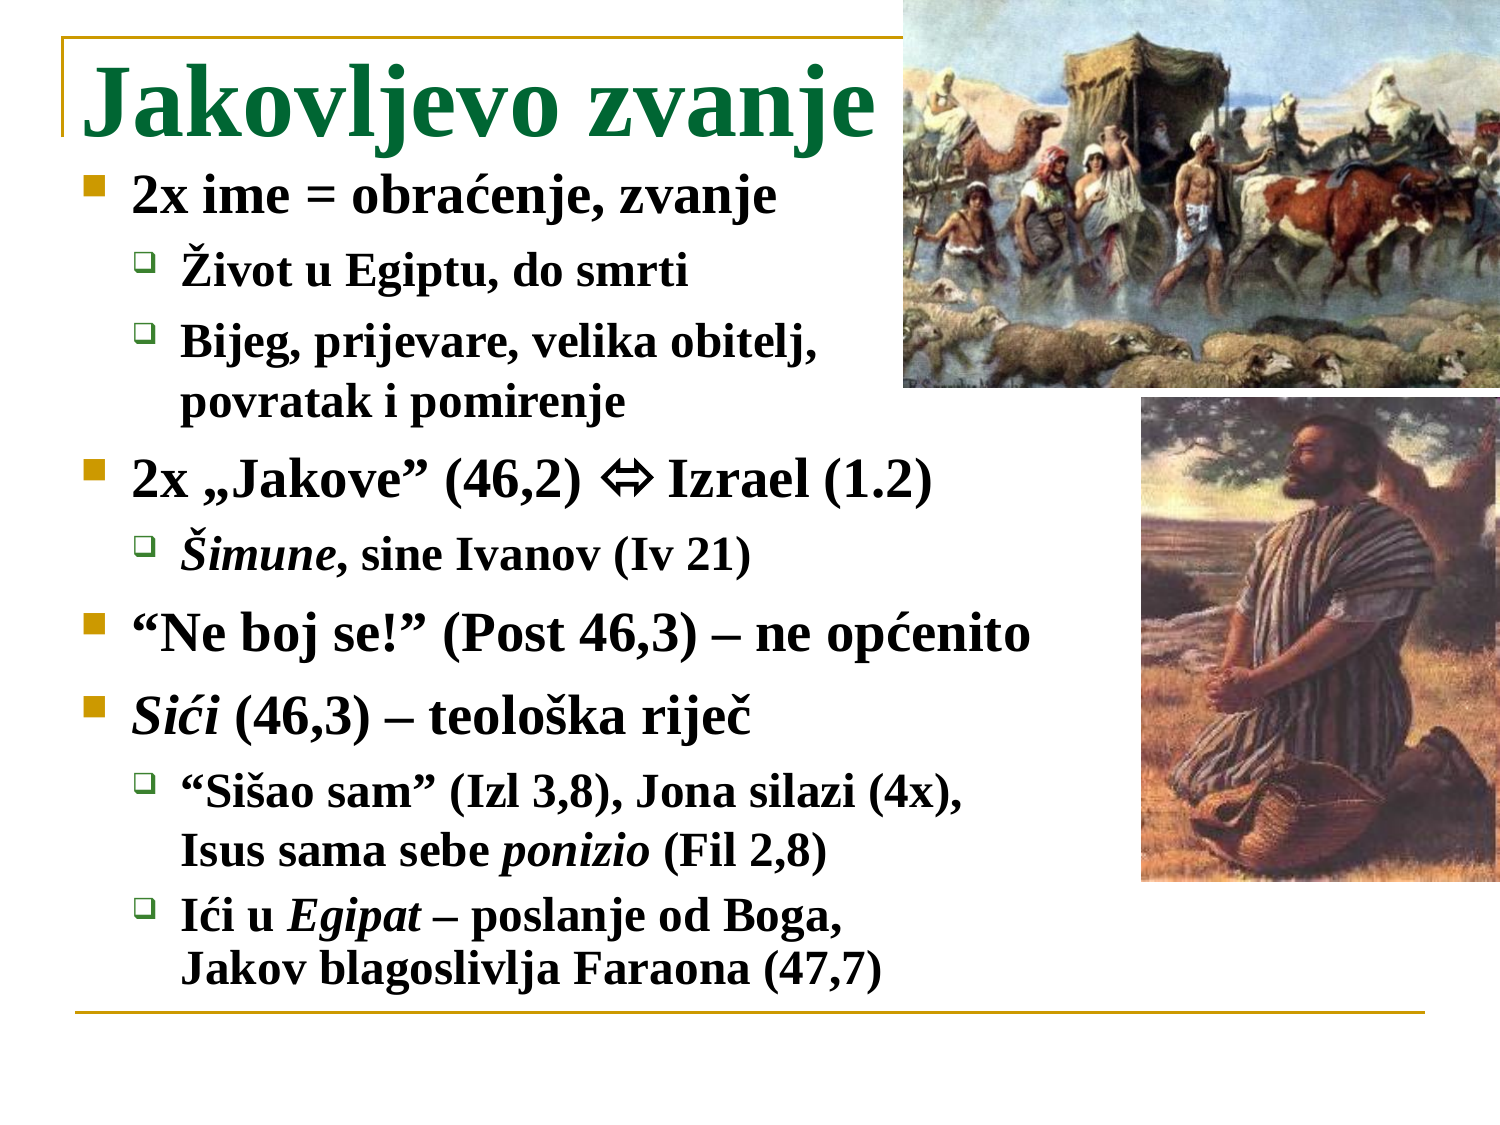

# Jakovljevo zvanje
2x ime = obraćenje, zvanje
Život u Egiptu, do smrti
Bijeg, prijevare, velika obitelj,
povratak i pomirenje
2x „Jakove” (46,2)  Izrael (1.2)
Šimune, sine Ivanov (Iv 21)
“Ne boj se!” (Post 46,3) – ne općenito
Sići (46,3) – teološka riječ
“Sišao sam” (Izl 3,8), Jona silazi (4x),
Isus sama sebe ponizio (Fil 2,8)
Ići u Egipat – poslanje od Boga,
Jakov blagoslivlja Faraona (47,7)